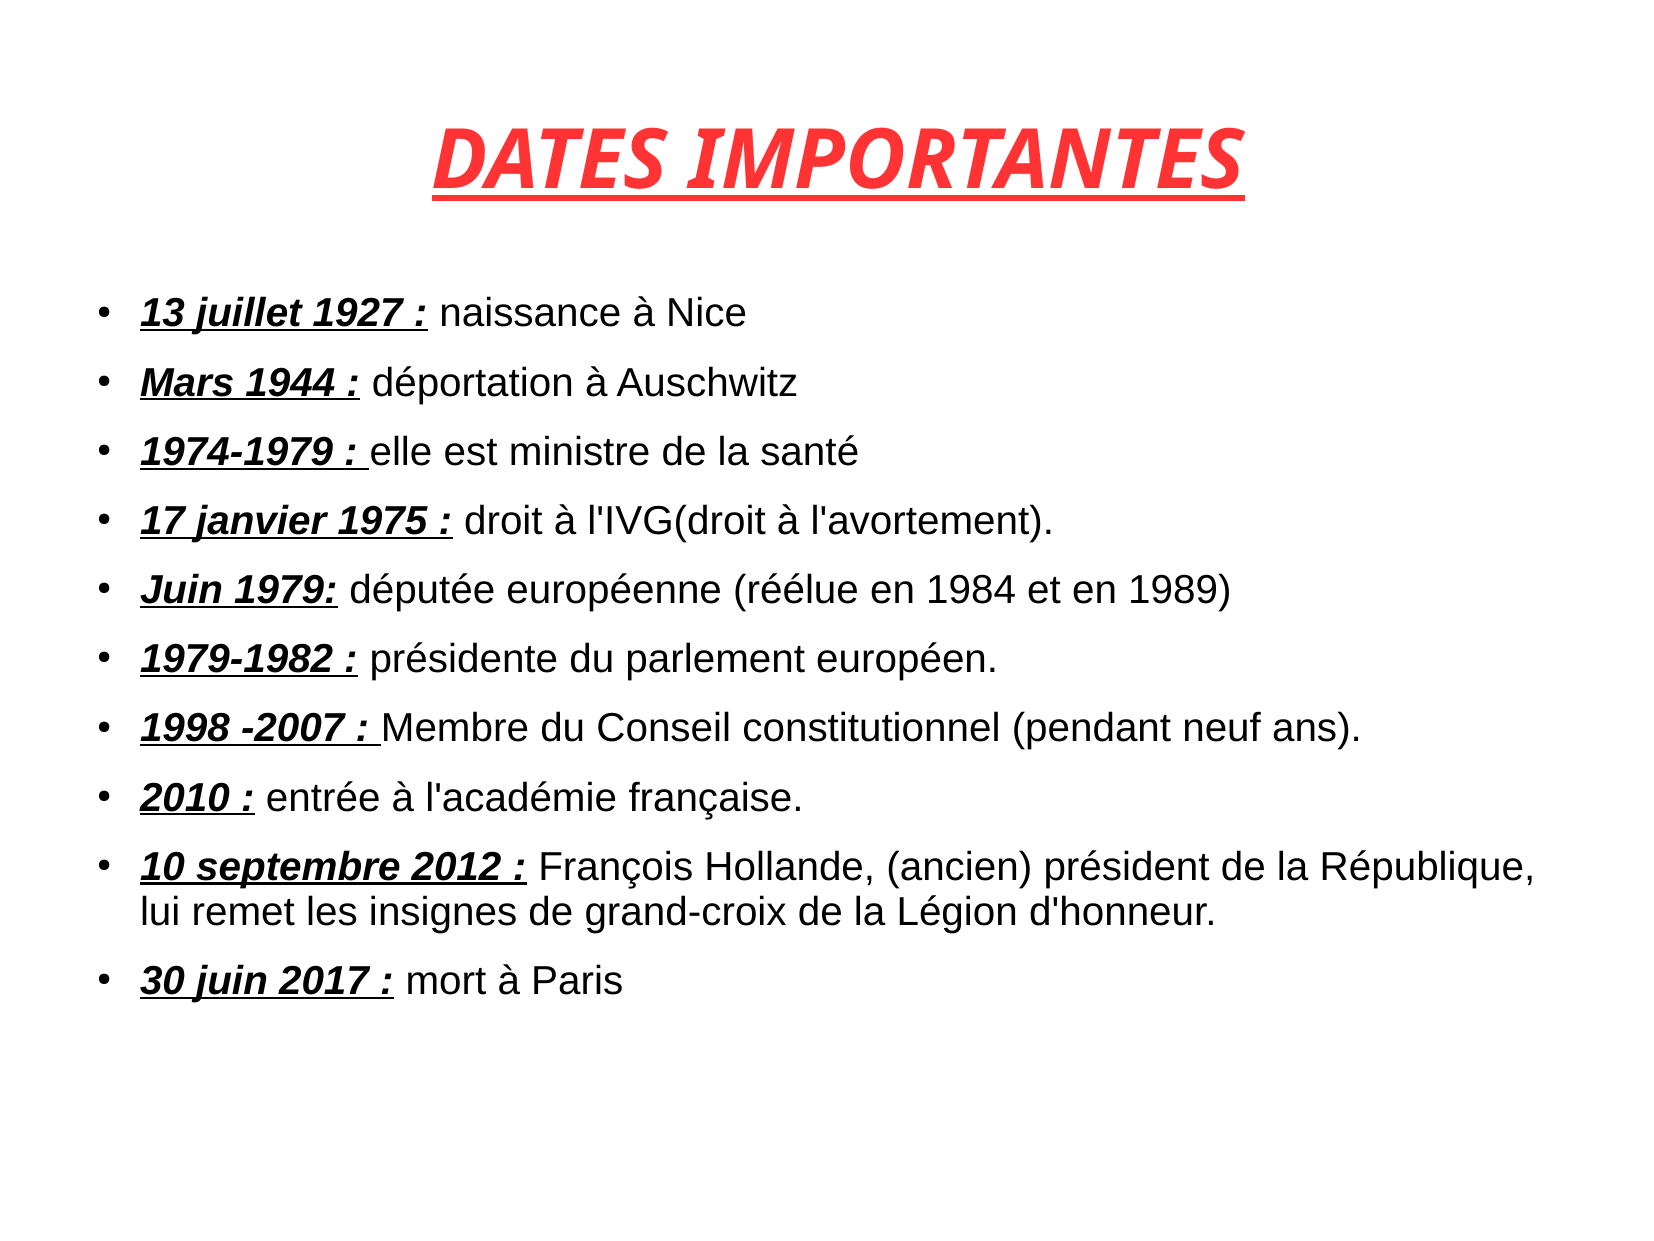

# DATES IMPORTANTES
13 juillet 1927 : naissance à Nice
Mars 1944 : déportation à Auschwitz
1974-1979 : elle est ministre de la santé
17 janvier 1975 : droit à l'IVG(droit à l'avortement).
Juin 1979: députée européenne (réélue en 1984 et en 1989)
1979-1982 : présidente du parlement européen.
1998 -2007 : Membre du Conseil constitutionnel (pendant neuf ans).
2010 : entrée à l'académie française.
10 septembre 2012 : François Hollande, (ancien) président de la République, lui remet les insignes de grand-croix de la Légion d'honneur.
30 juin 2017 : mort à Paris